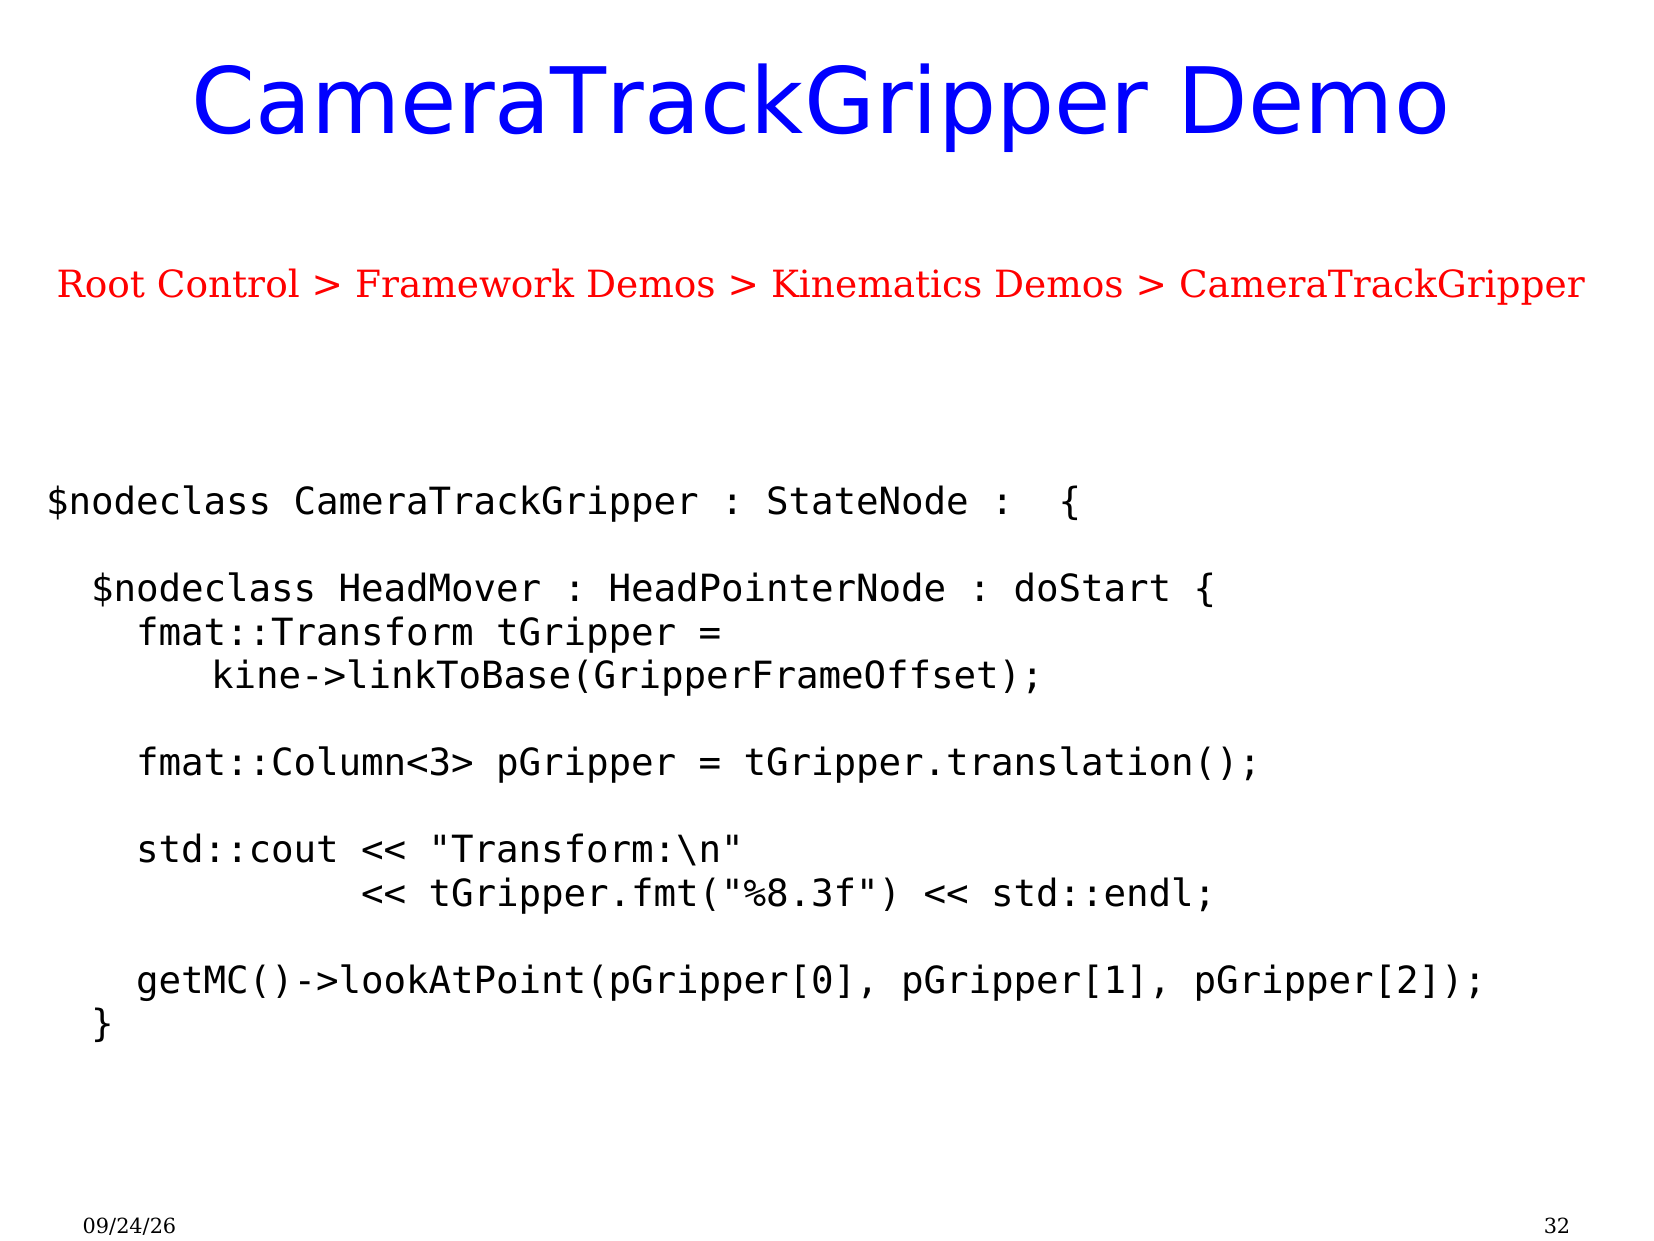

# CameraTrackGripper Demo Root Control > Framework Demos > Kinematics Demos > CameraTrackGripper
$nodeclass CameraTrackGripper : StateNode : {
 $nodeclass HeadMover : HeadPointerNode : doStart {
 fmat::Transform tGripper =
	 kine->linkToBase(GripperFrameOffset);
 fmat::Column<3> pGripper = tGripper.translation();
 std::cout << "Transform:\n"
 << tGripper.fmt("%8.3f") << std::endl;
 getMC()->lookAtPoint(pGripper[0], pGripper[1], pGripper[2]);
 }
32